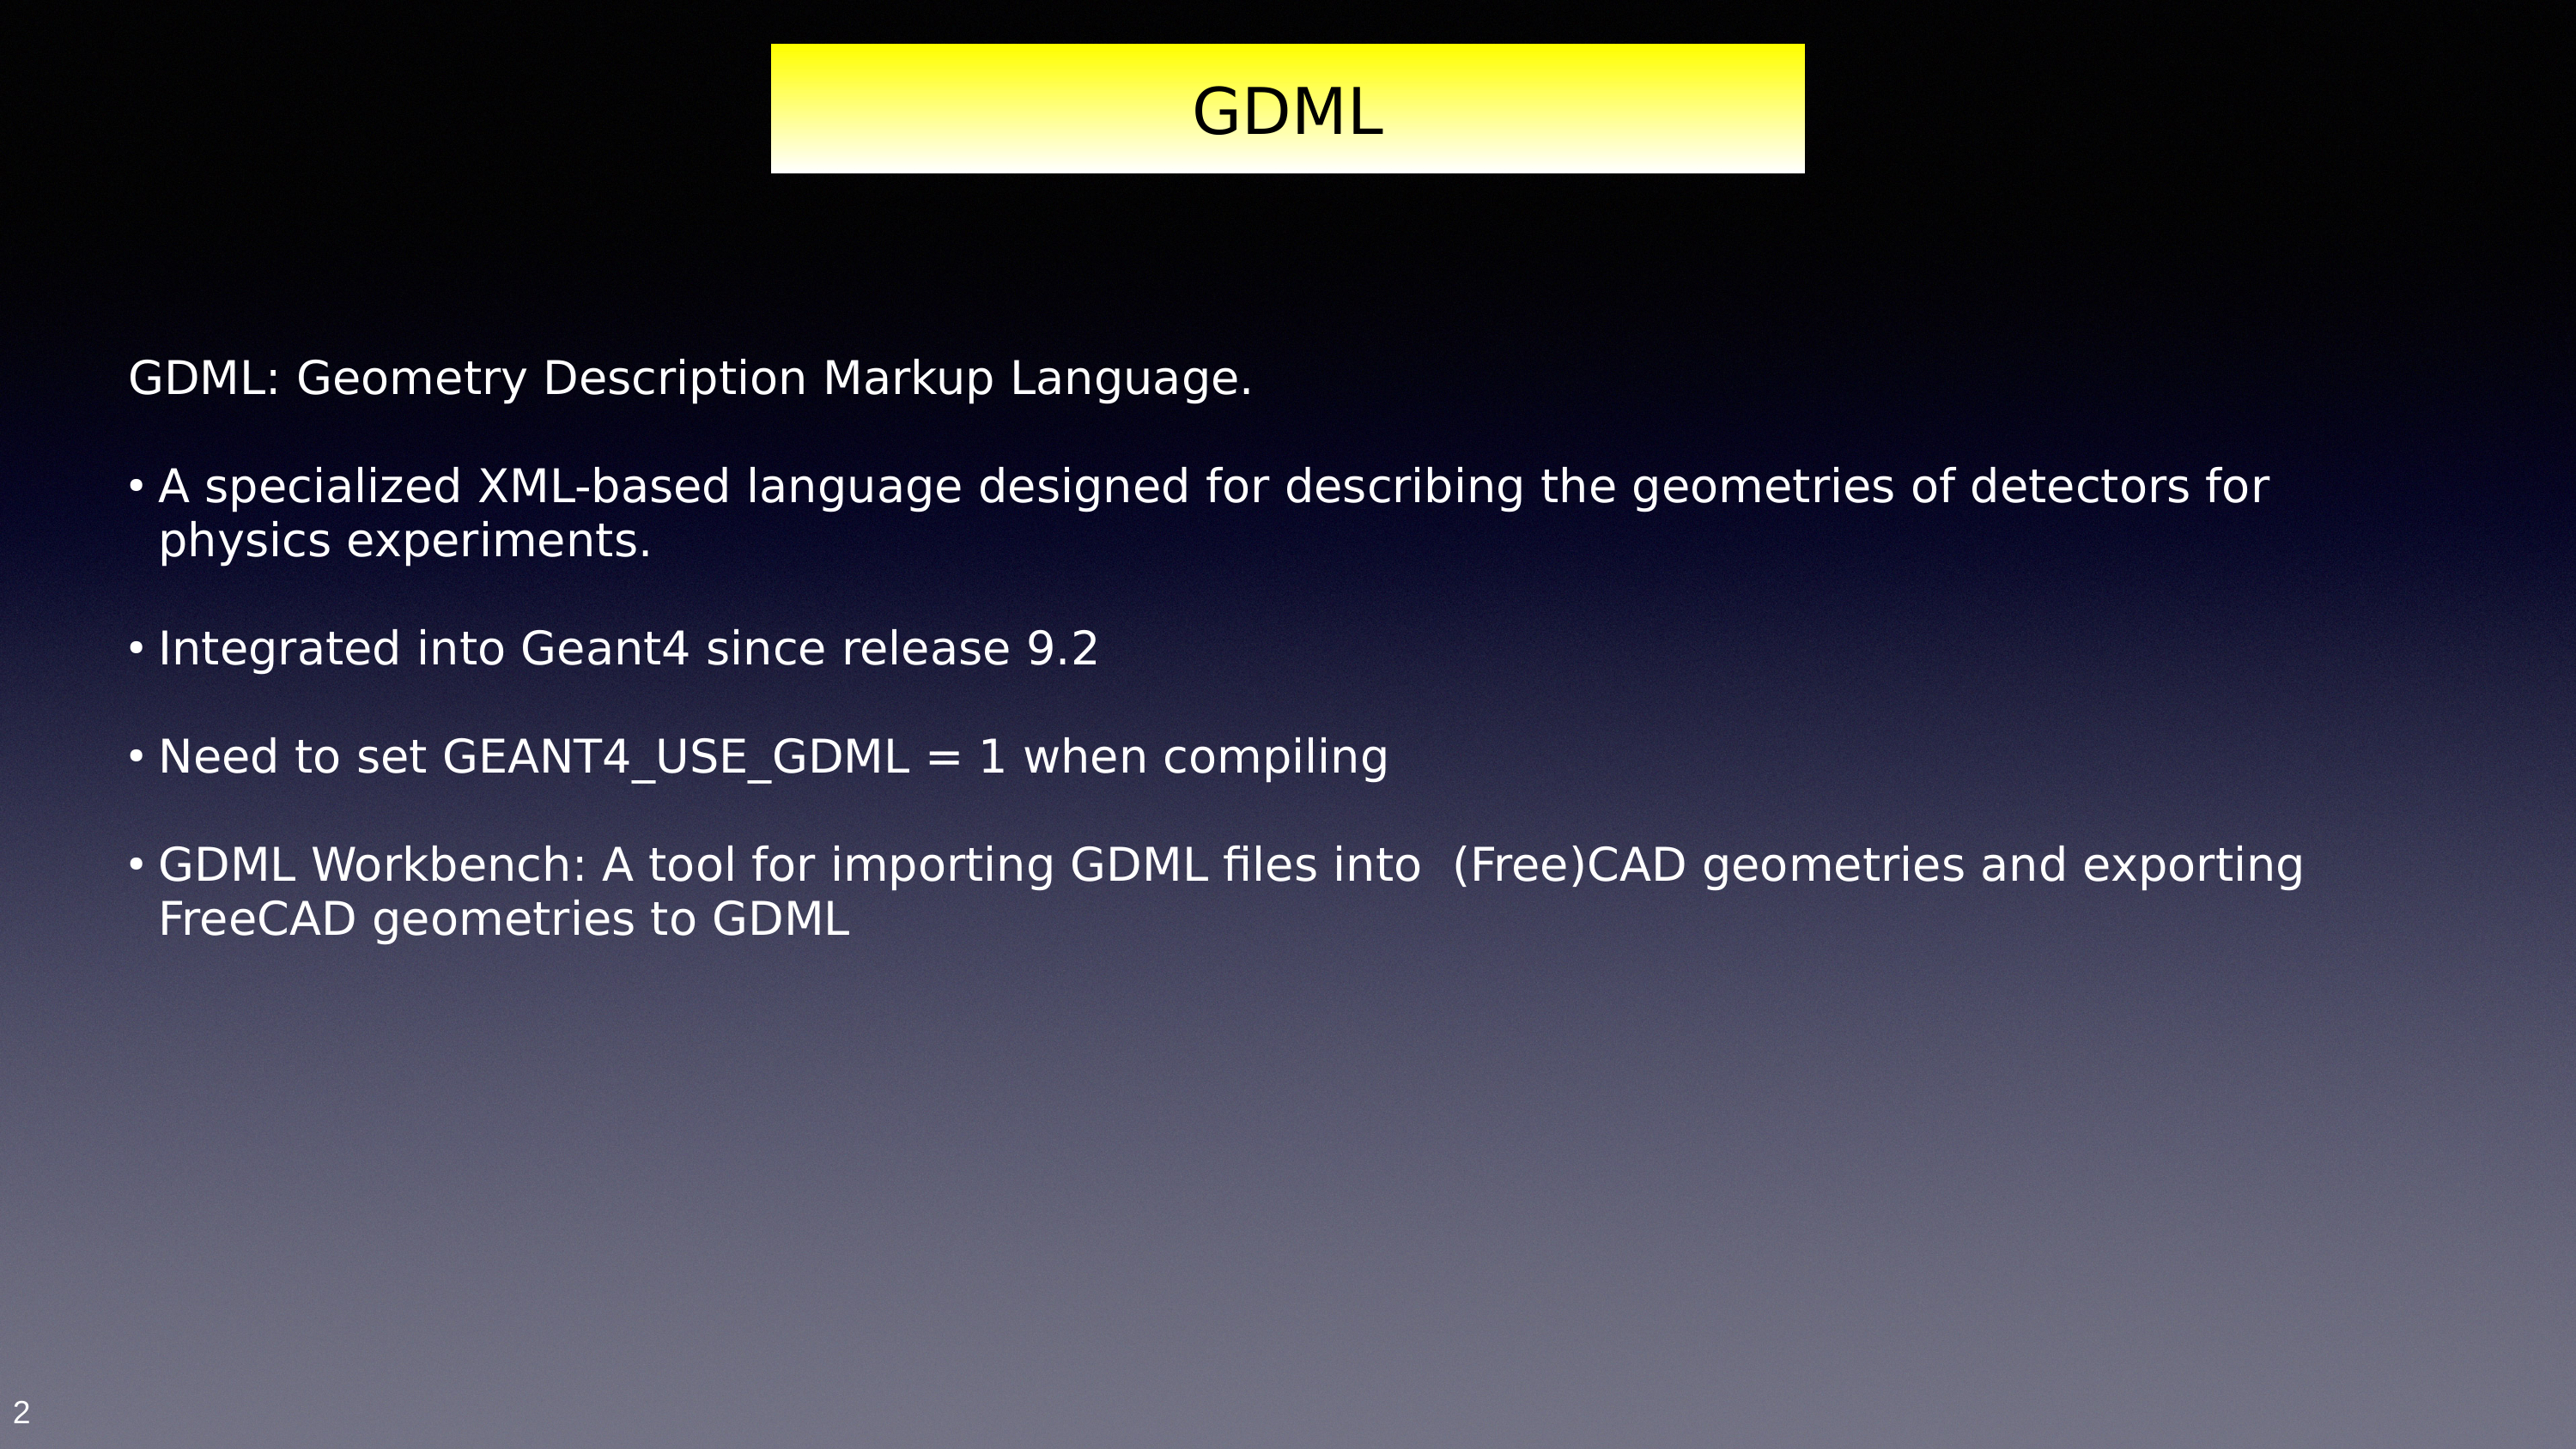

# GDML
GDML: Geometry Description Markup Language.
A specialized XML-based language designed for describing the geometries of detectors for physics experiments.
Integrated into Geant4 since release 9.2
Need to set GEANT4_USE_GDML = 1 when compiling
GDML Workbench: A tool for importing GDML files into (Free)CAD geometries and exporting FreeCAD geometries to GDML
2